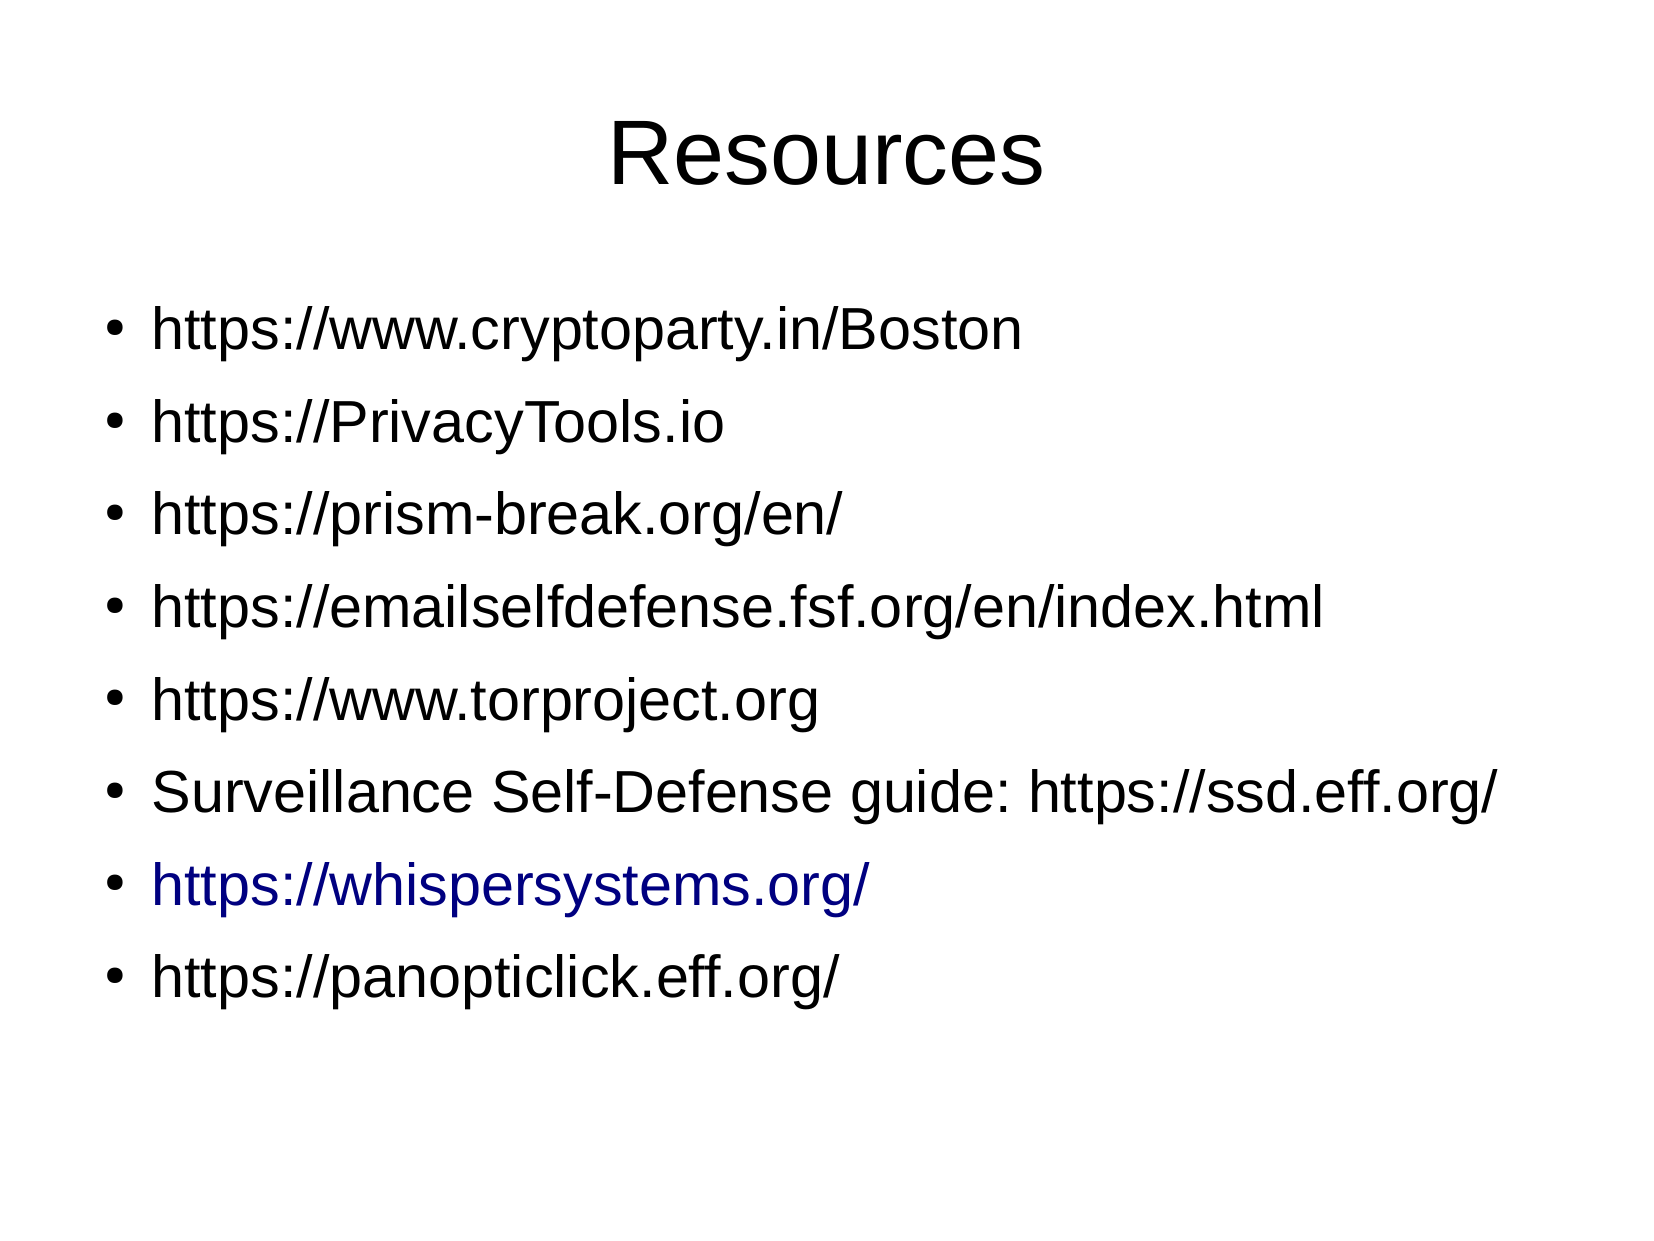

# Resources
https://www.cryptoparty.in/Boston
https://PrivacyTools.io
https://prism-break.org/en/
https://emailselfdefense.fsf.org/en/index.html
https://www.torproject.org
Surveillance Self-Defense guide: https://ssd.eff.org/
https://whispersystems.org/
https://panopticlick.eff.org/